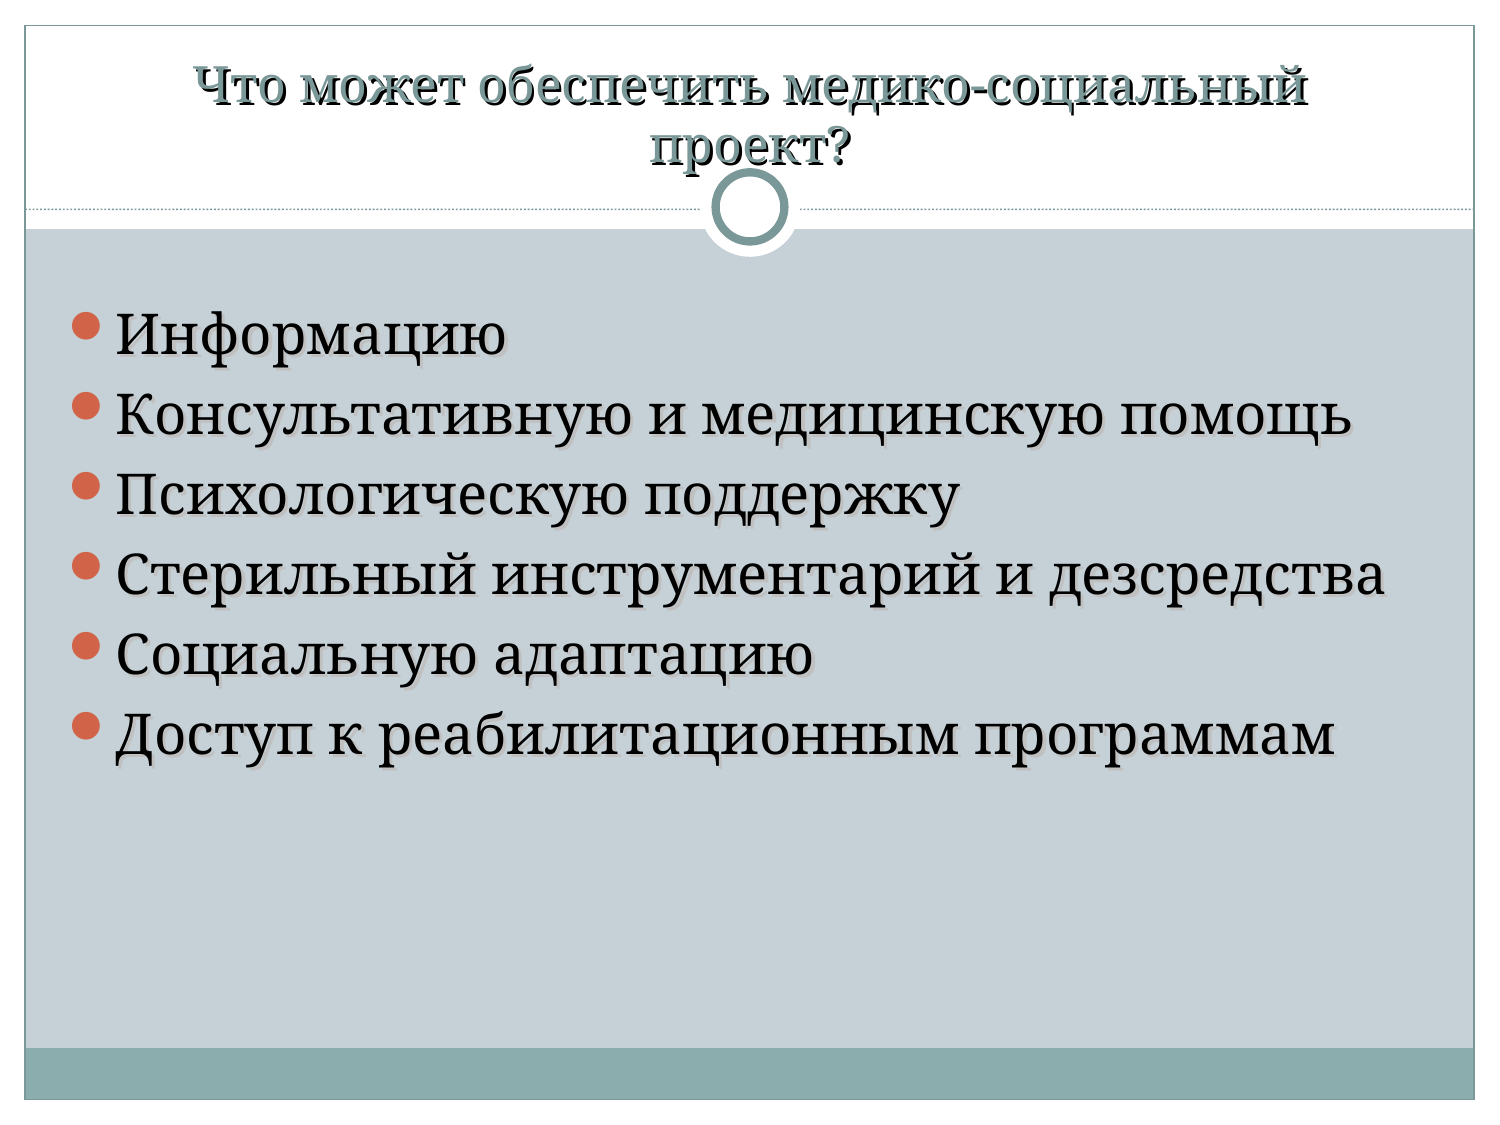

# Что может обеспечить медико-социальный проект?
Информацию
Консультативную и медицинскую помощь
Психологическую поддержку
Стерильный инструментарий и дезсредства
Социальную адаптацию
Доступ к реабилитационным программам